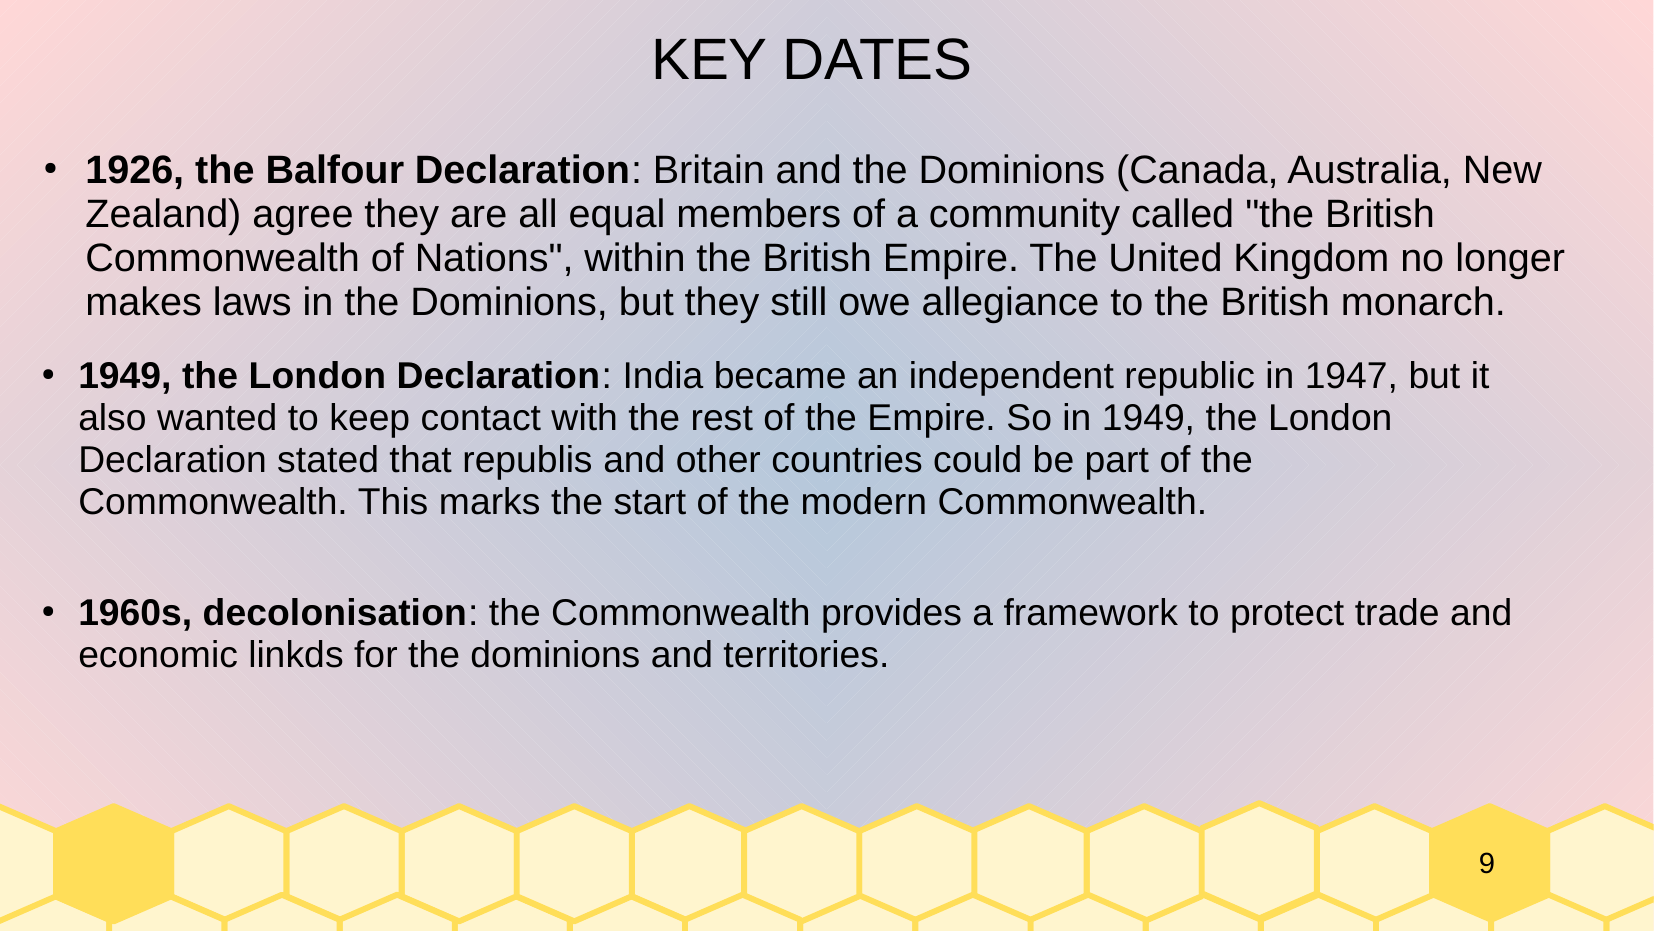

# KEY DATES
1926, the Balfour Declaration: Britain and the Dominions (Canada, Australia, New Zealand) agree they are all equal members of a community called "the British Commonwealth of Nations", within the British Empire. The United Kingdom no longer makes laws in the Dominions, but they still owe allegiance to the British monarch.
1949, the London Declaration: India became an independent republic in 1947, but it also wanted to keep contact with the rest of the Empire. So in 1949, the London Declaration stated that republis and other countries could be part of the Commonwealth. This marks the start of the modern Commonwealth.
1960s, decolonisation: the Commonwealth provides a framework to protect trade and economic linkds for the dominions and territories.